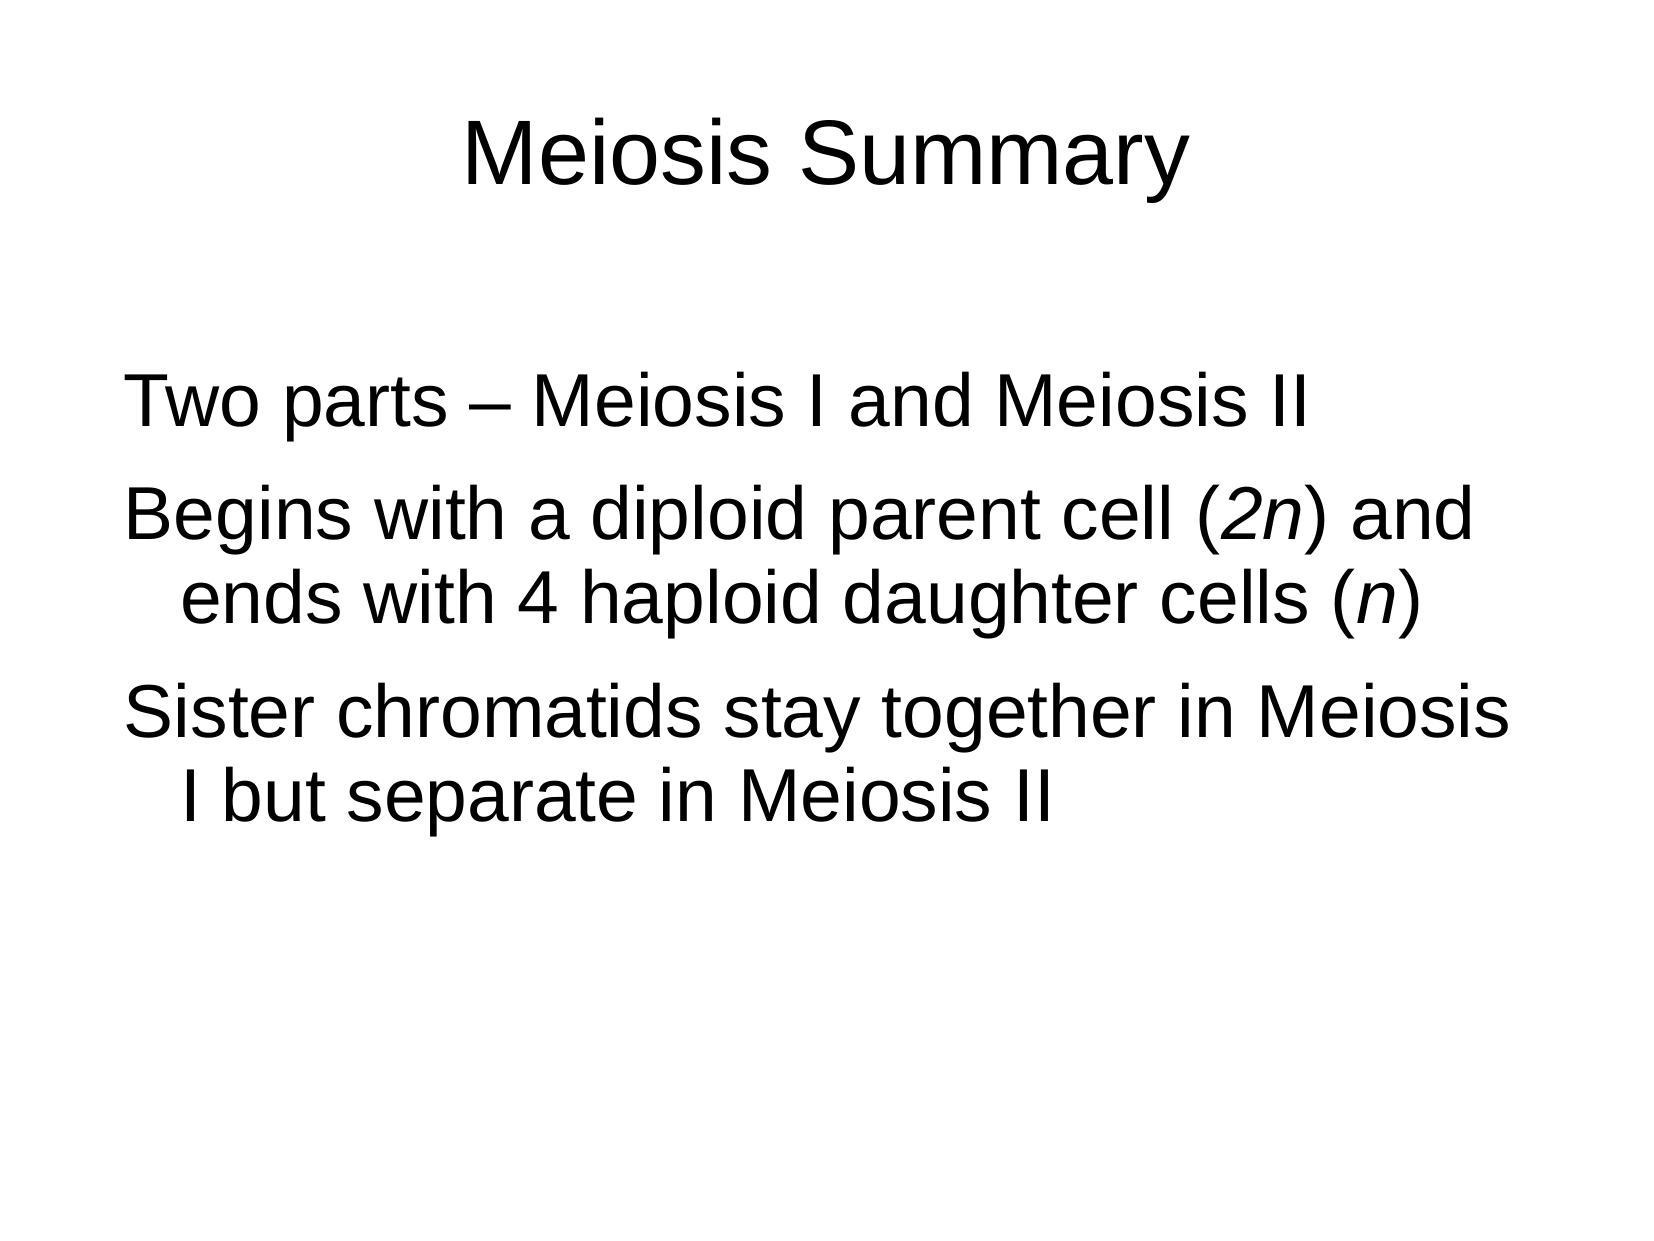

# Meiosis Summary
Two parts – Meiosis I and Meiosis II
Begins with a diploid parent cell (2n) and ends with 4 haploid daughter cells (n)
Sister chromatids stay together in Meiosis I but separate in Meiosis II